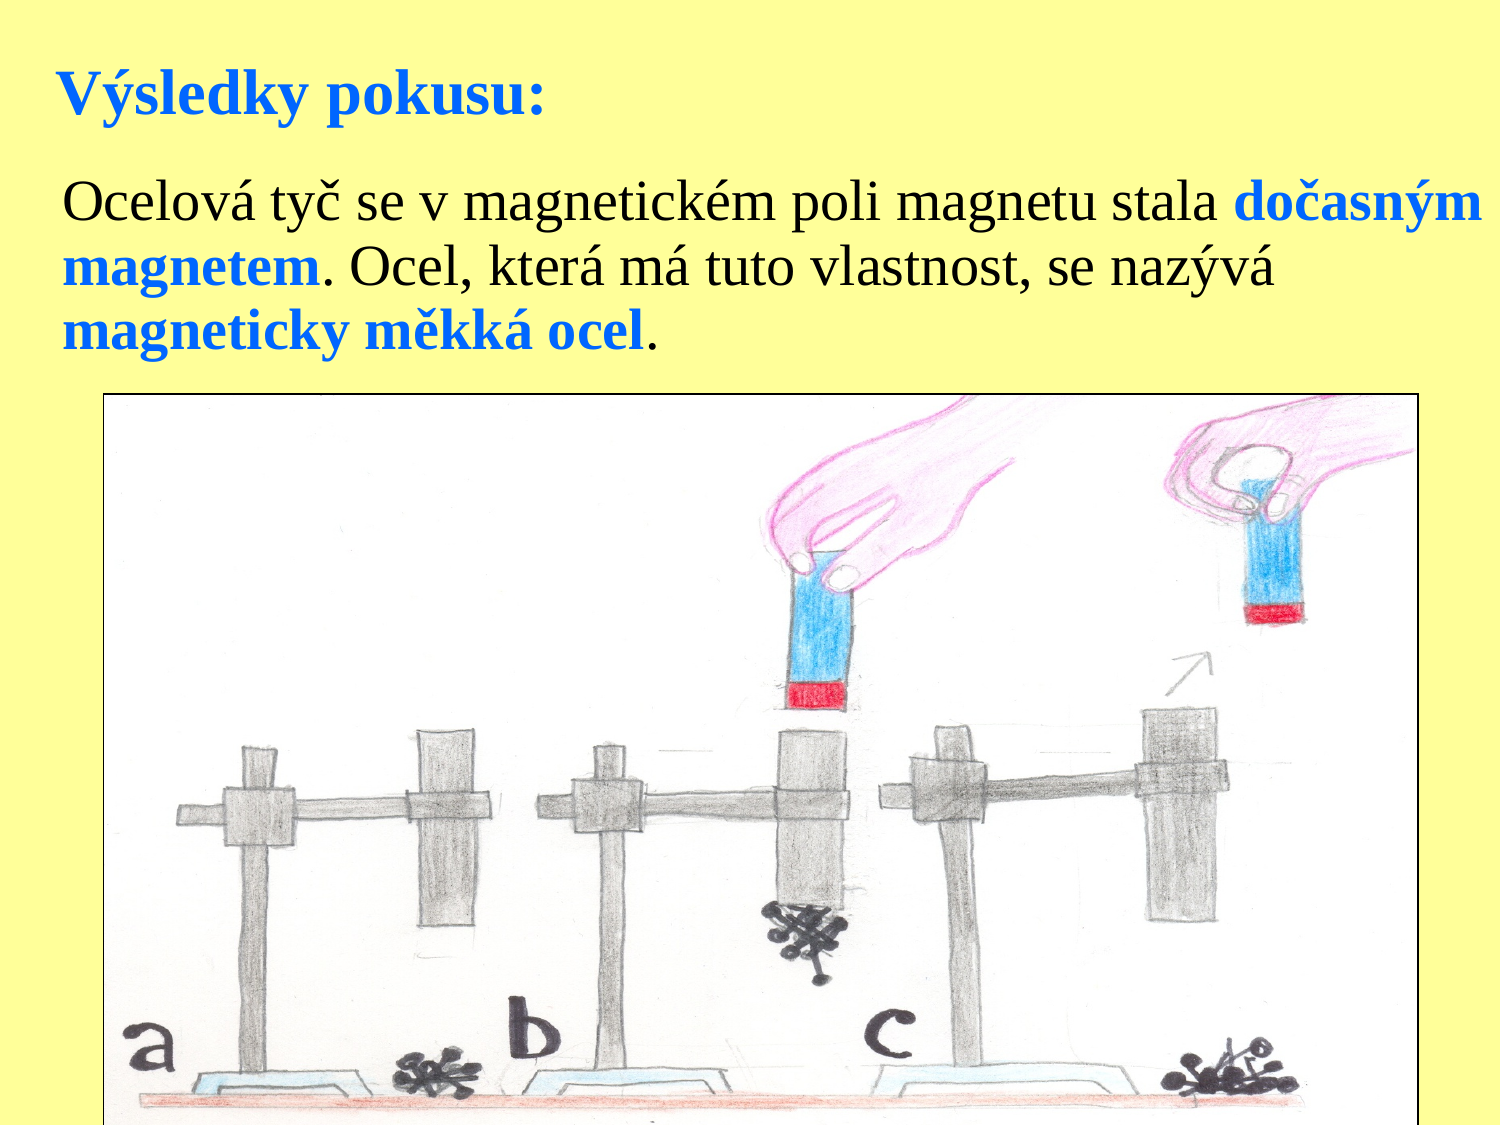

Výsledky pokusu:
Ocelová tyč se v magnetickém poli magnetu stala dočasným
magnetem. Ocel, která má tuto vlastnost, se nazývá
magneticky měkká ocel.